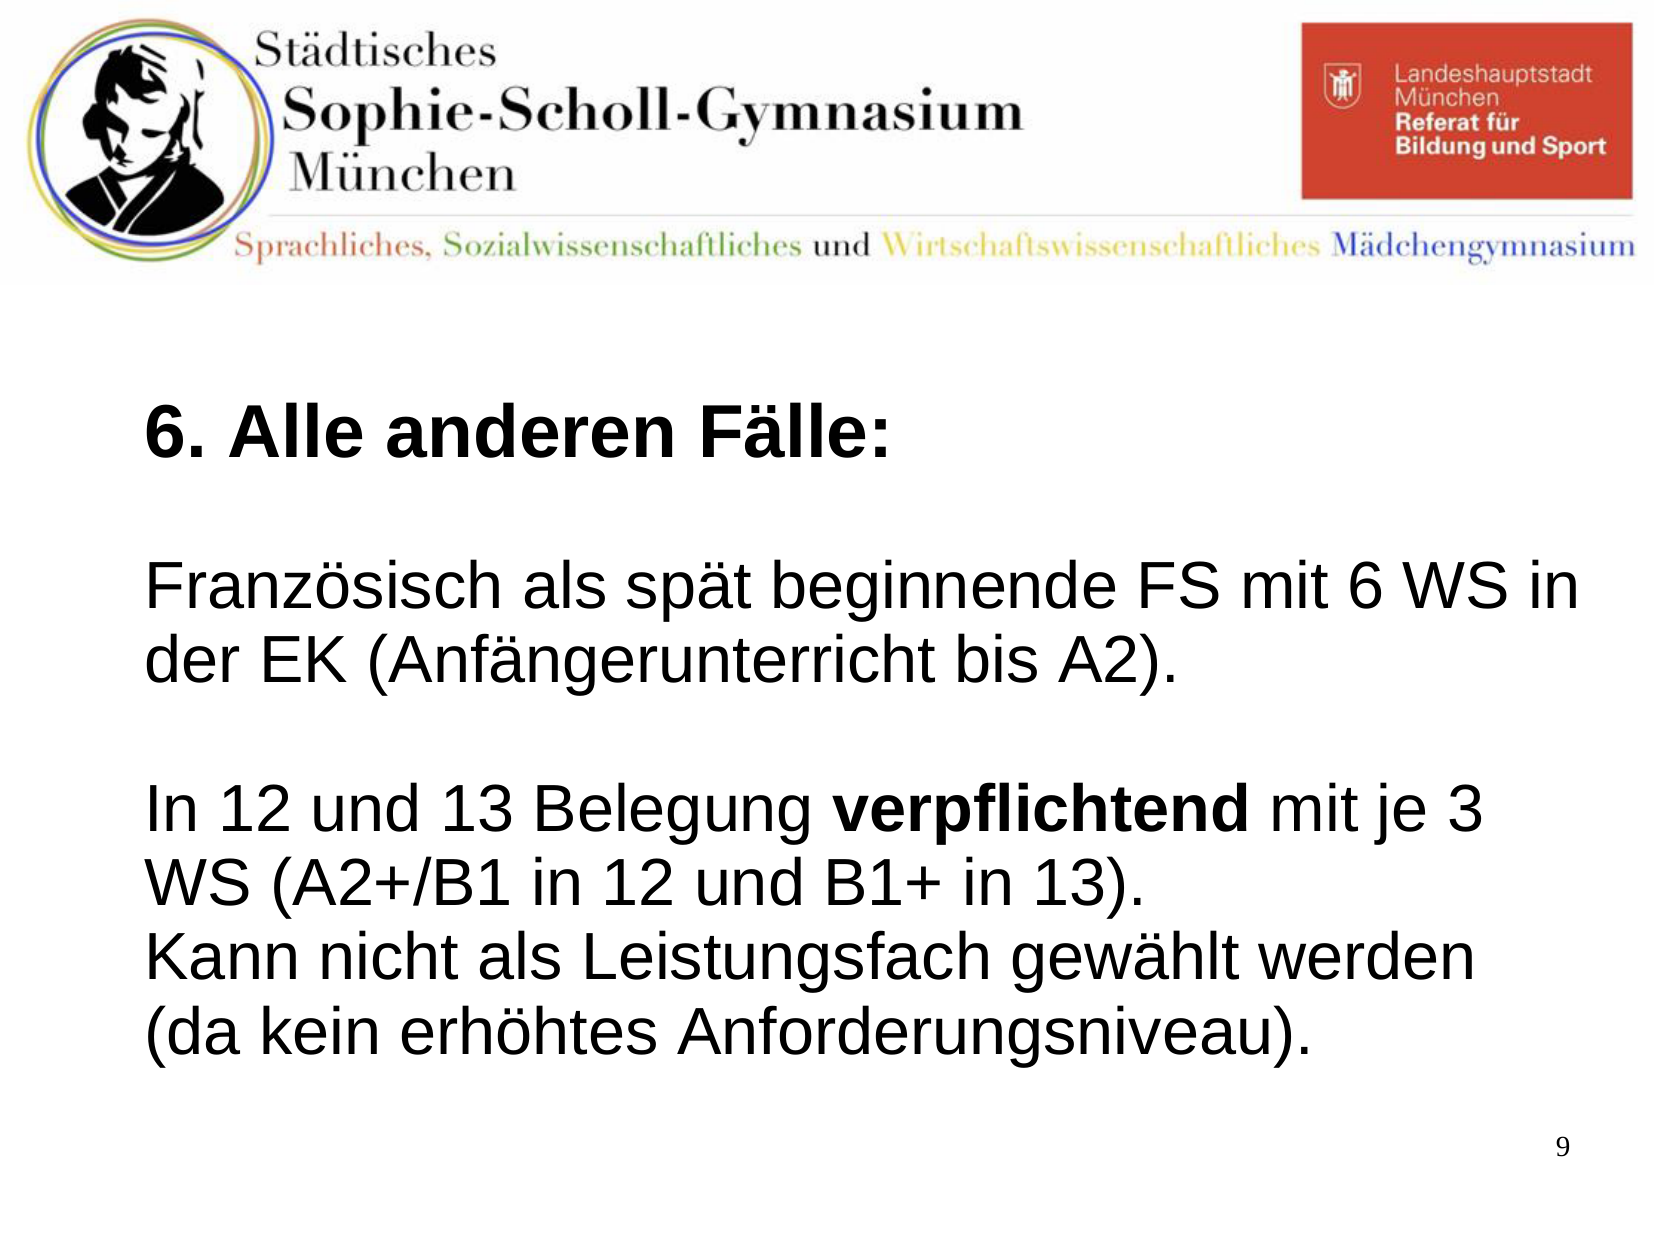

6. Alle anderen Fälle:
Französisch als spät beginnende FS mit 6 WS in der EK (Anfängerunterricht bis A2).
In 12 und 13 Belegung verpflichtend mit je 3 WS (A2+/B1 in 12 und B1+ in 13).
Kann nicht als Leistungsfach gewählt werden
(da kein erhöhtes Anforderungsniveau).
9